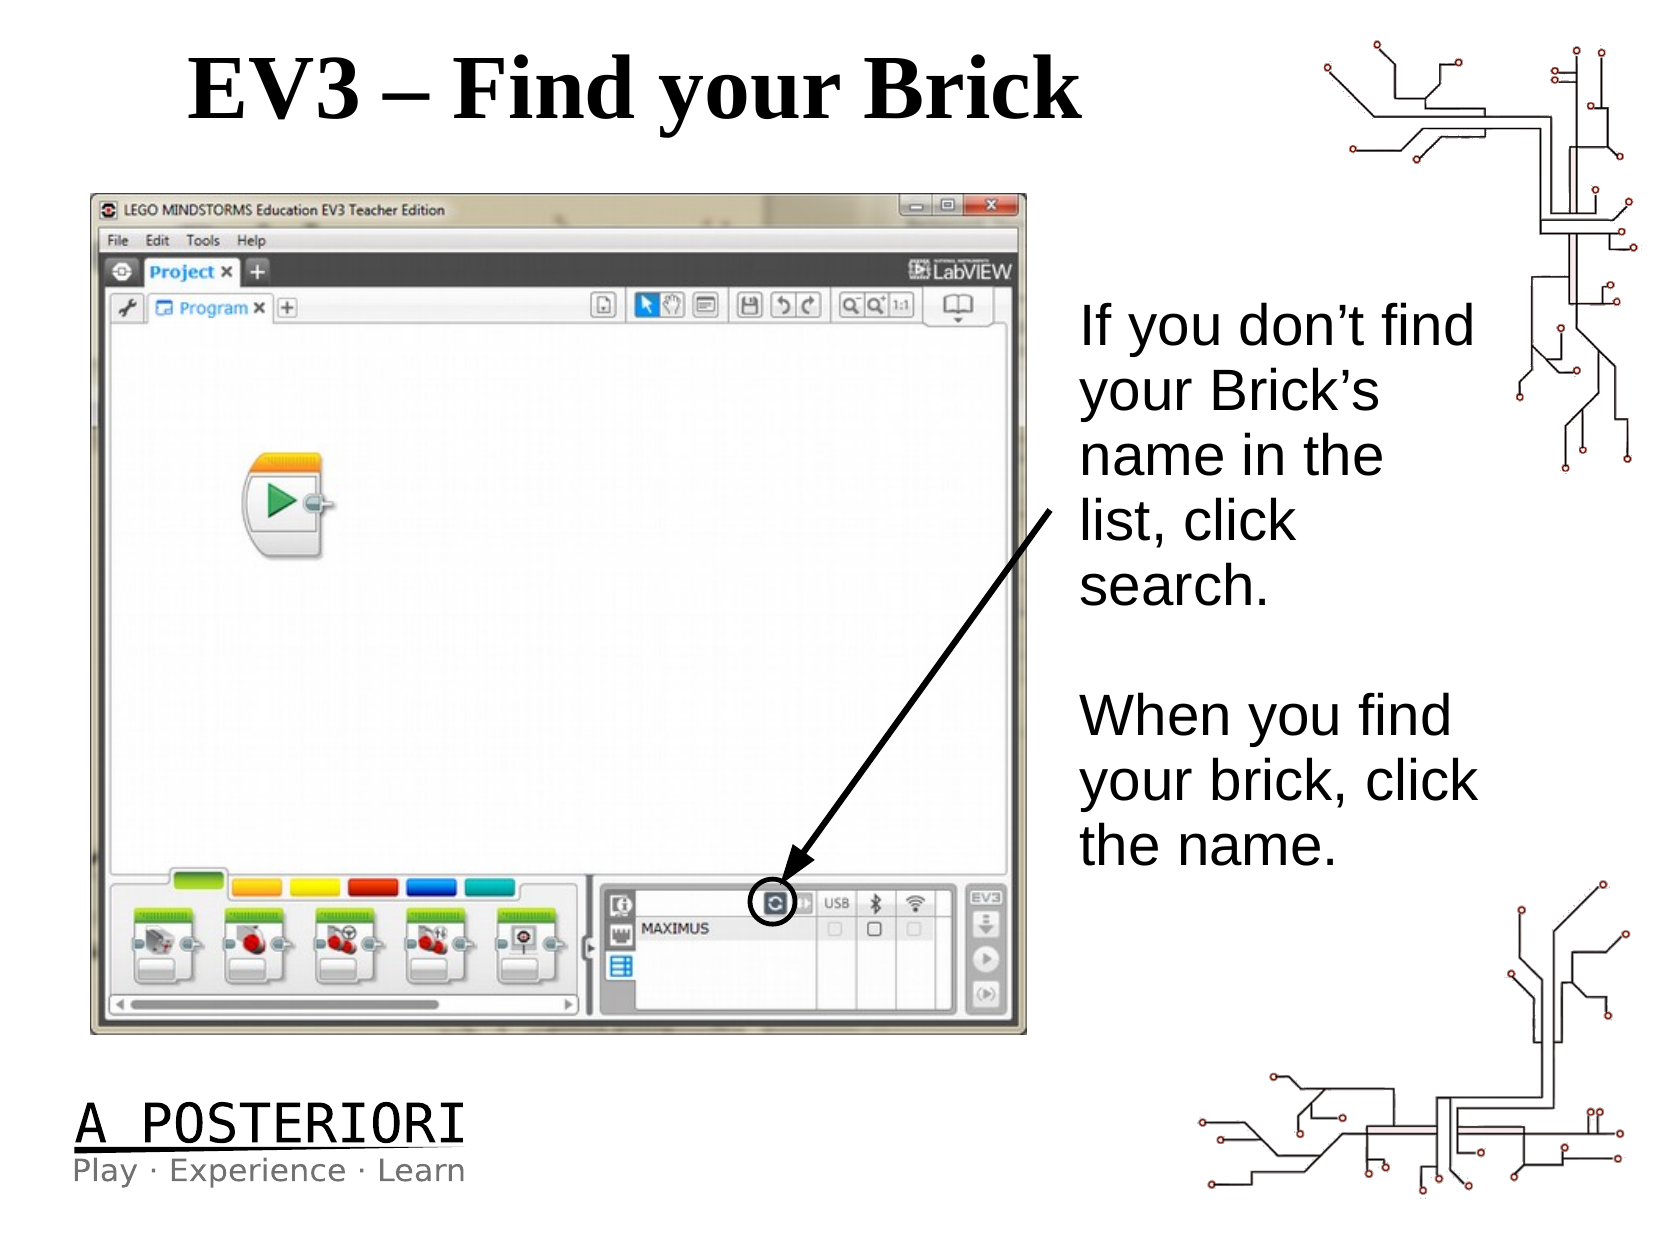

# EV3 – Find your Brick
If you don’t find your Brick’s name in the list, click search.
When you find your brick, click the name.